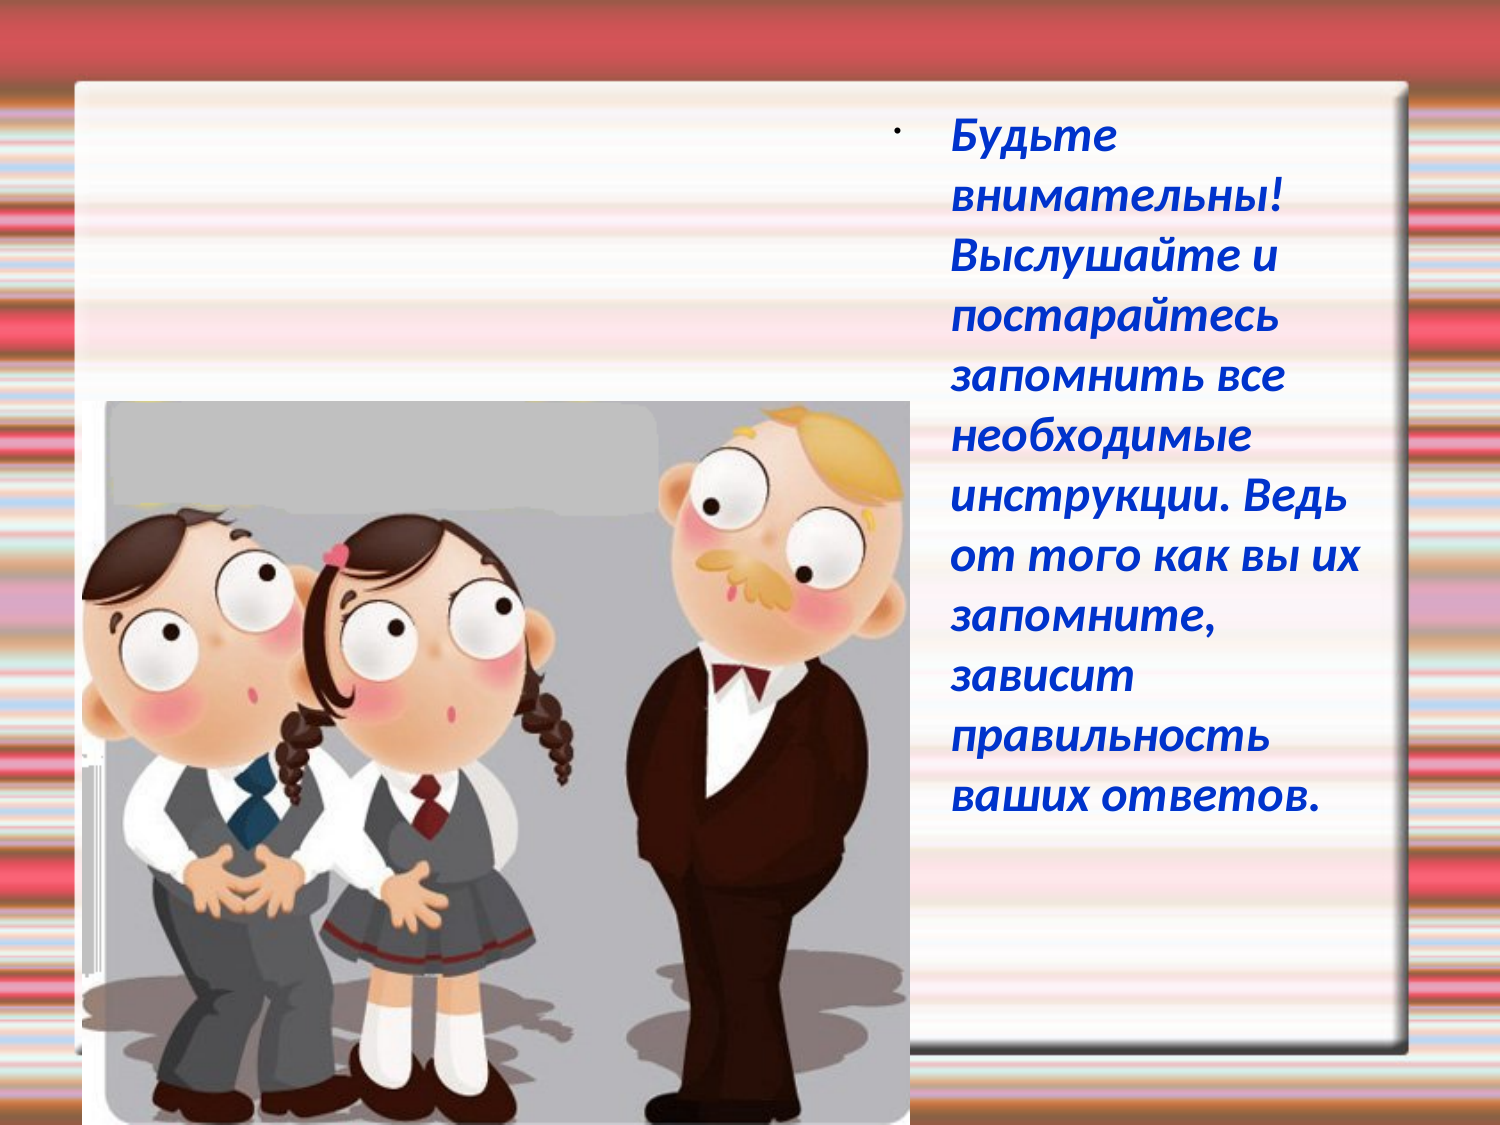

# Будьте внимательны! Выслушайте и постарайтесь запомнить все необходимые инструкции. Ведь от того как вы их запомните, зависит правильность ваших ответов.